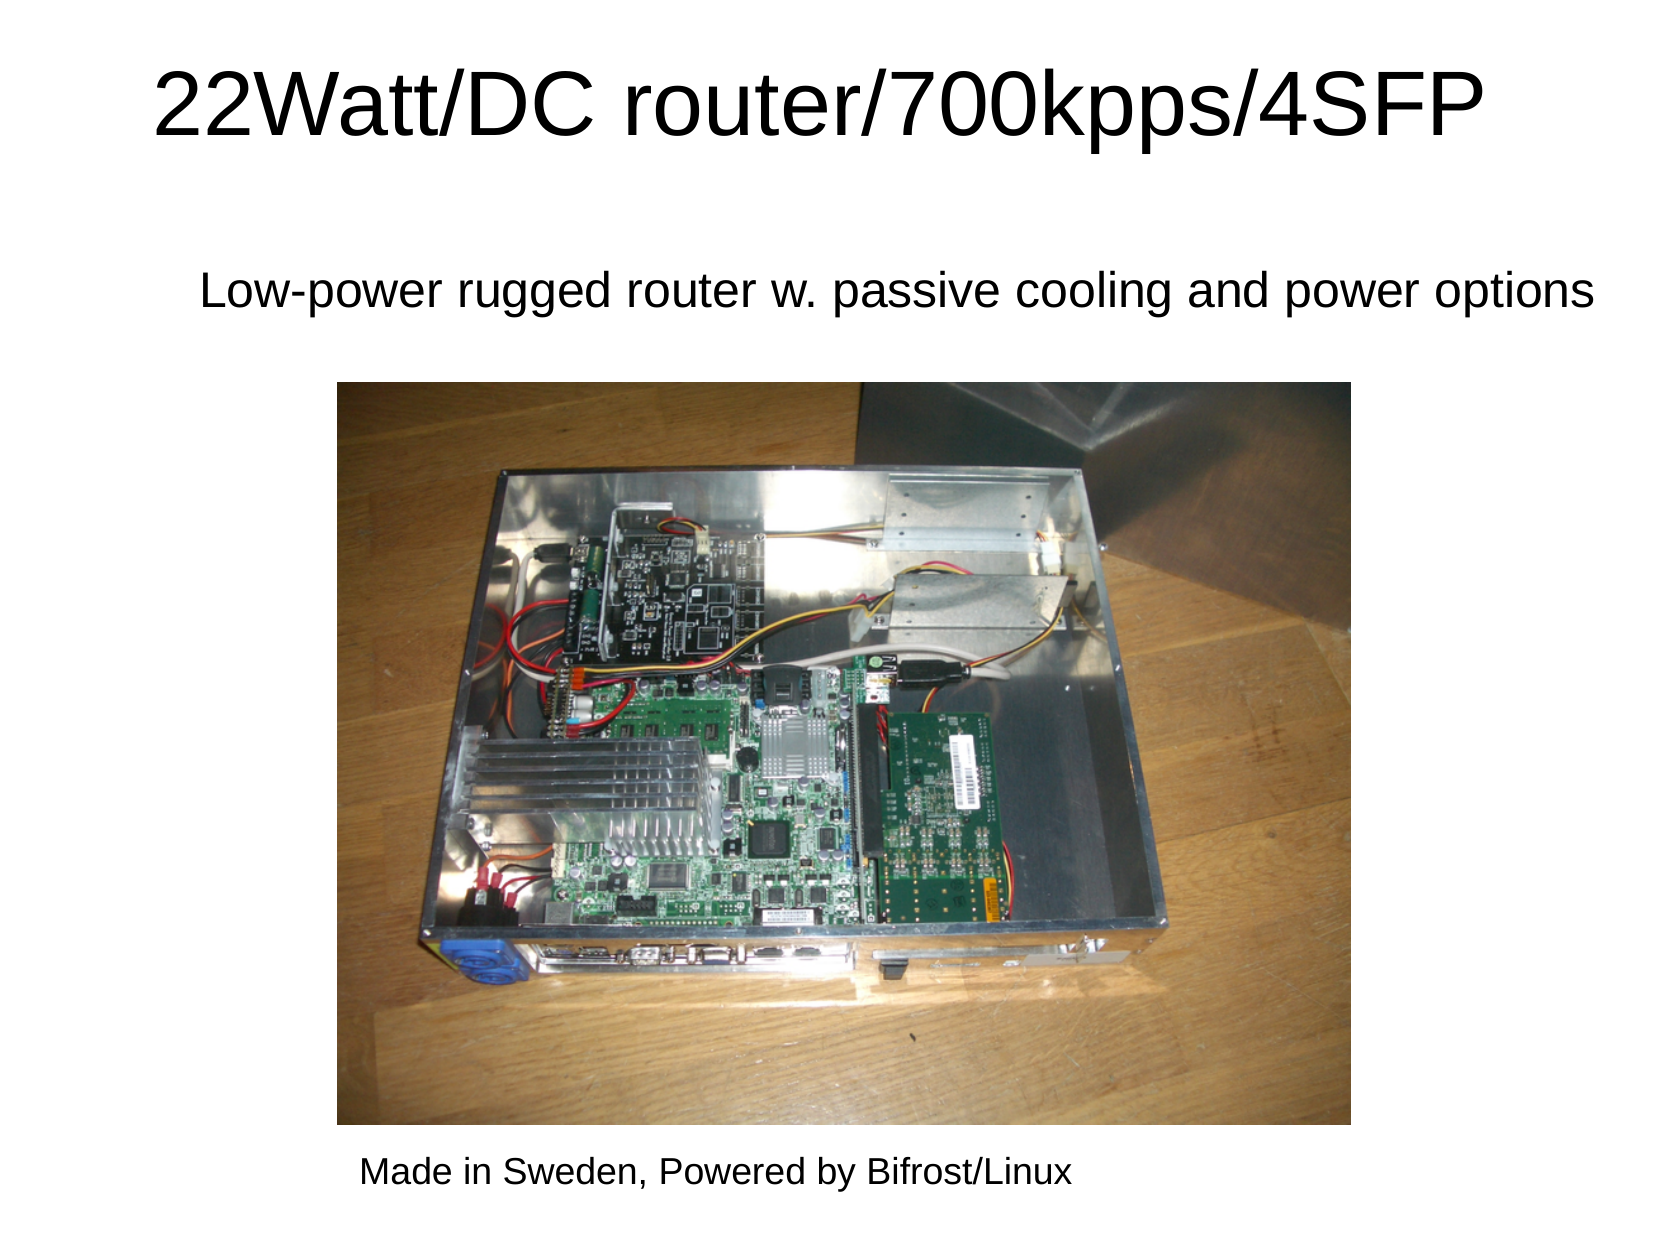

# 22Watt/DC router/700kpps/4SFP
Low-power rugged router w. passive cooling and power options
Made in Sweden, Powered by Bifrost/Linux